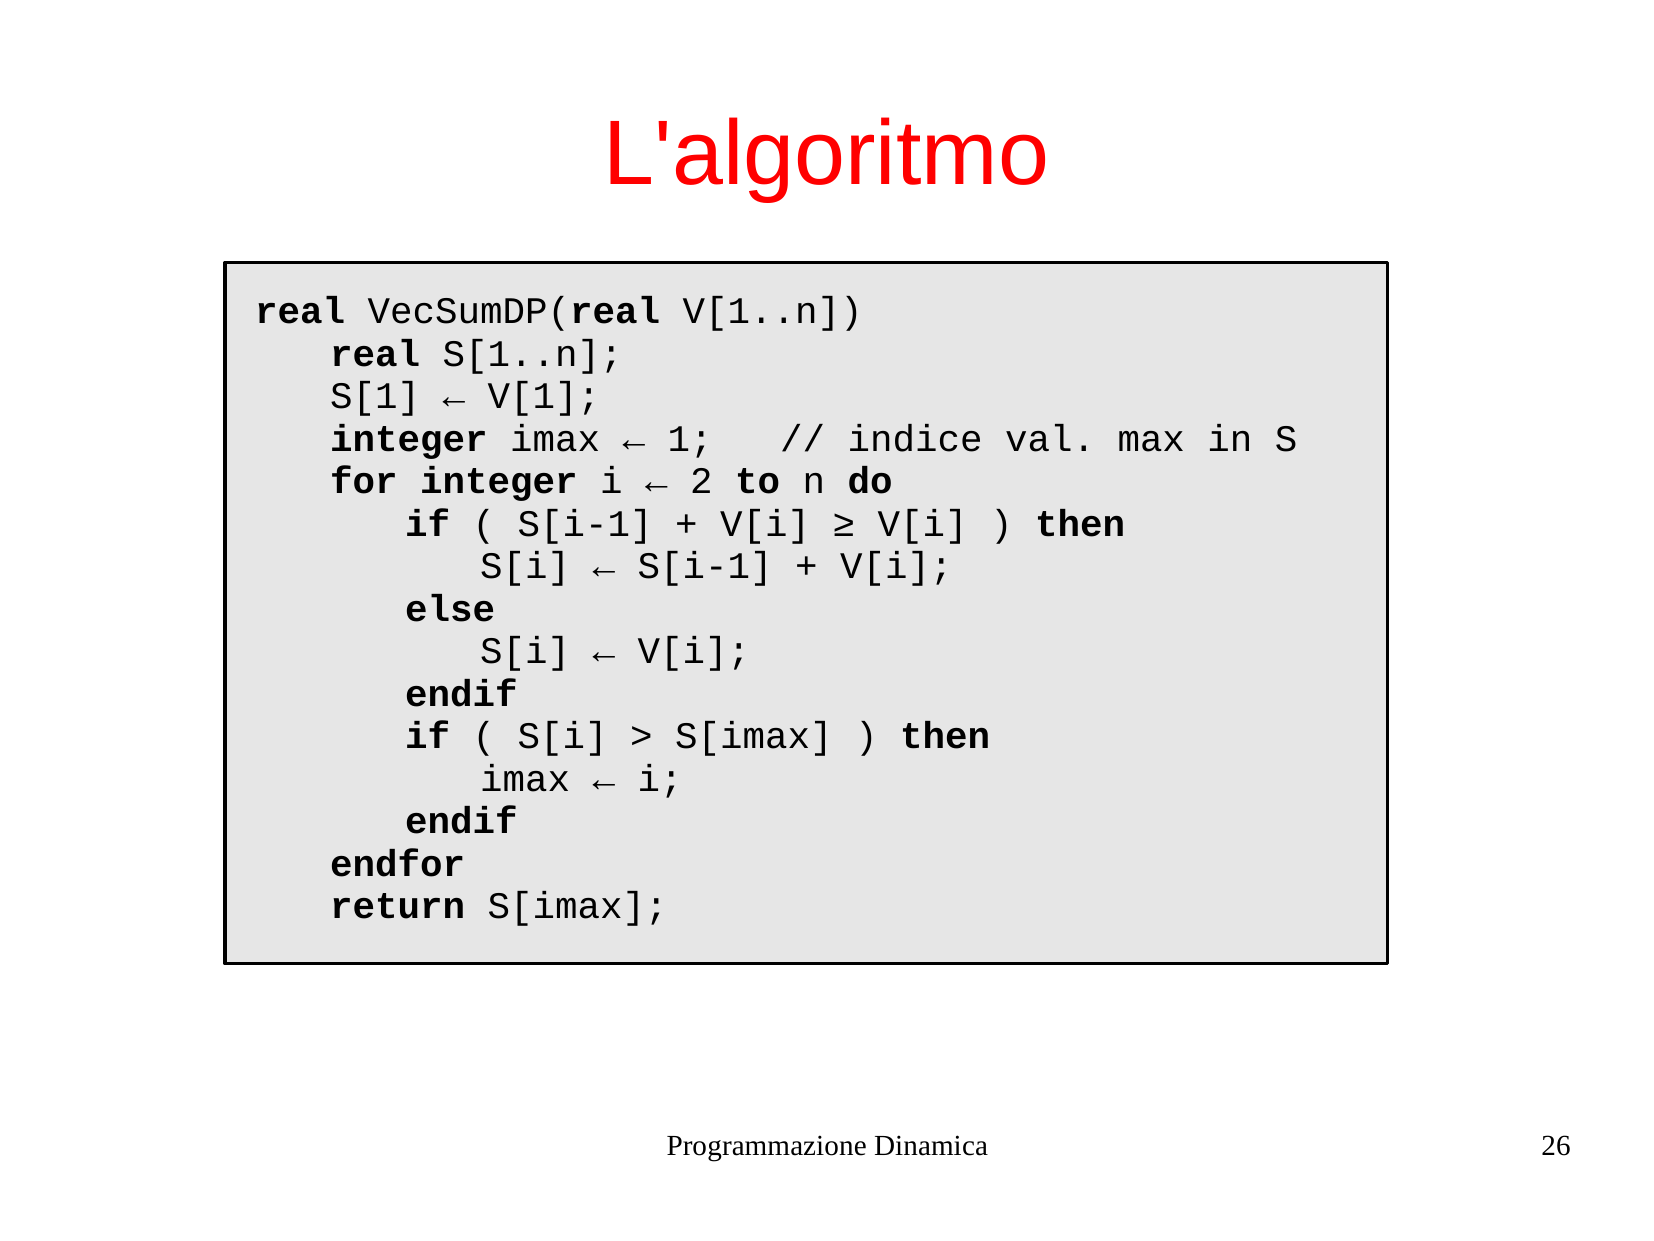

# L'algoritmo
real VecSumDP(real V[1..n])
	real S[1..n];
	S[1] ← V[1];
	integer imax ← 1;	// indice val. max in S
	for integer i ← 2 to n do
		if ( S[i-1] + V[i] ≥ V[i] ) then
			S[i] ← S[i-1] + V[i];
		else
			S[i] ← V[i];
		endif
		if ( S[i] > S[imax] ) then
			imax ← i;
		endif
	endfor
	return S[imax];
Programmazione Dinamica
26